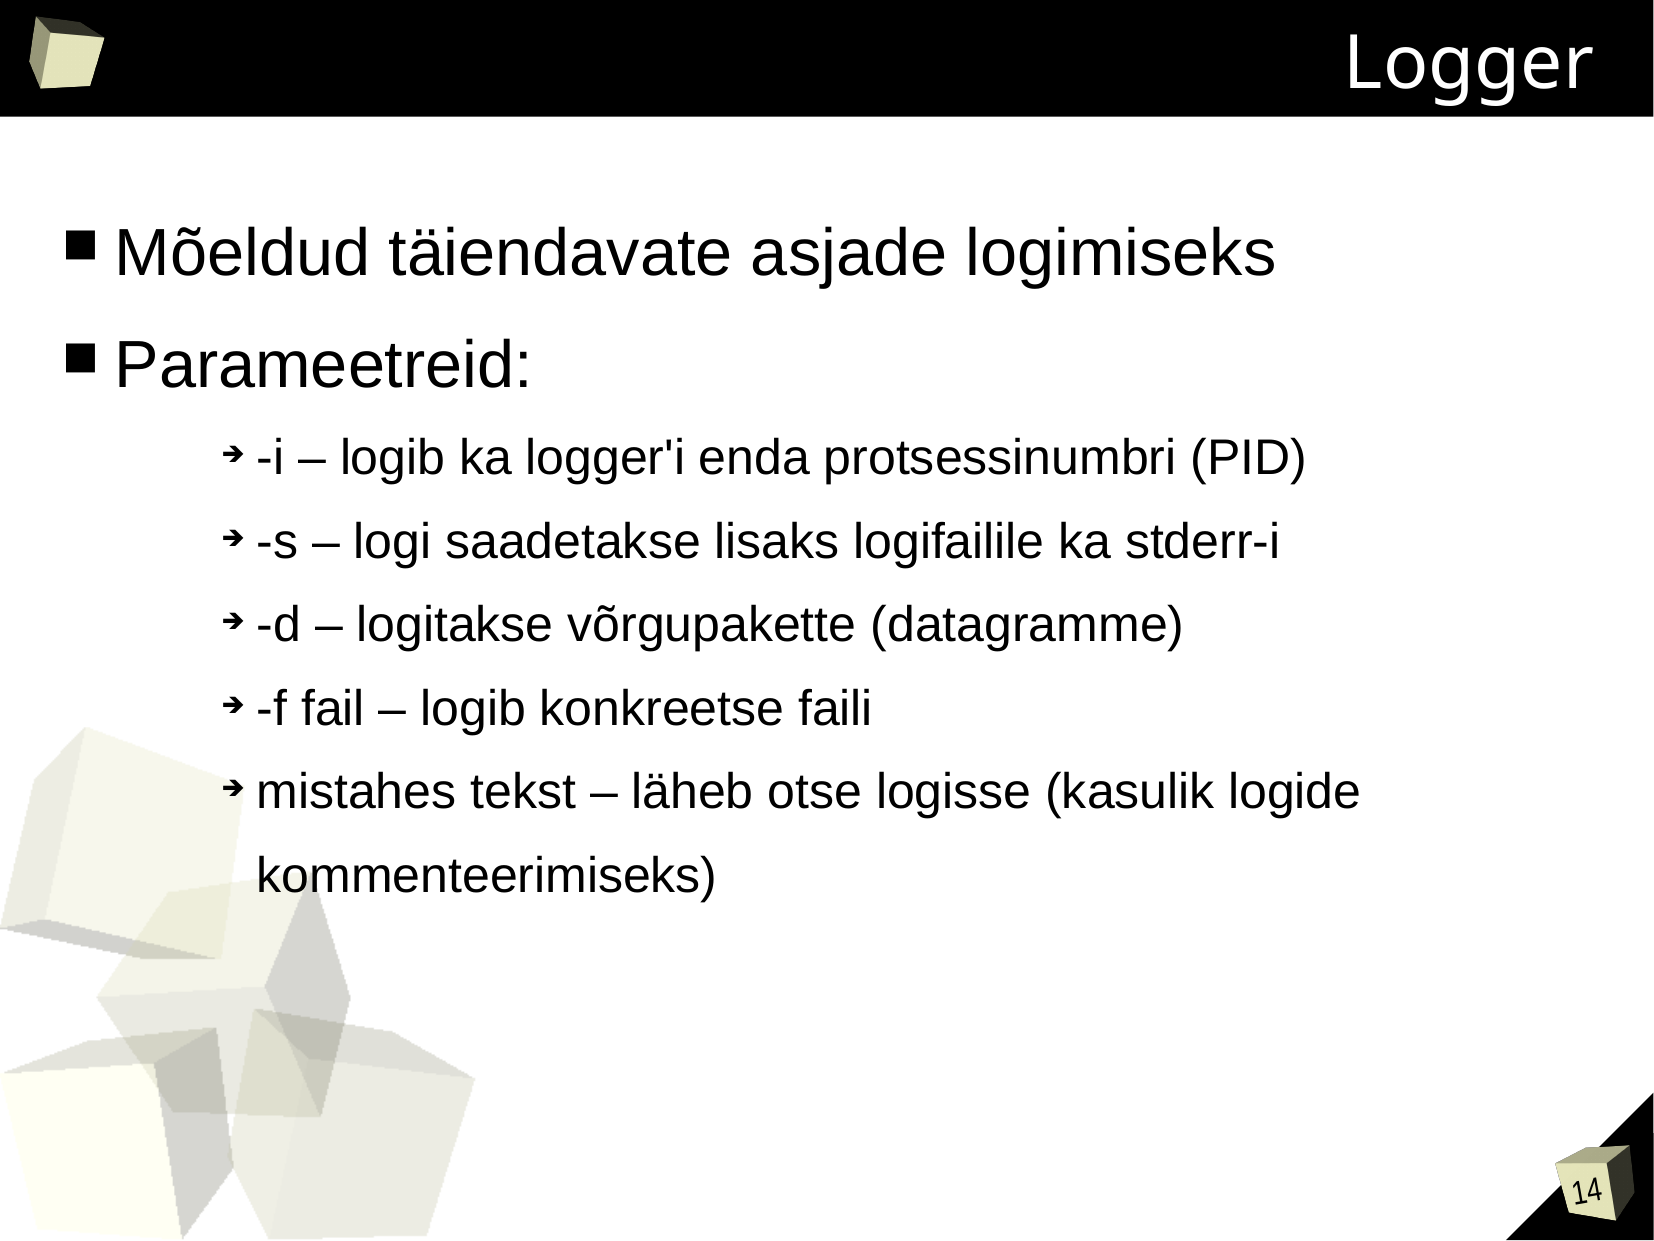

# Logger
Mõeldud täiendavate asjade logimiseks
Parameetreid:
-i – logib ka logger'i enda protsessinumbri (PID)
-s – logi saadetakse lisaks logifailile ka stderr-i
-d – logitakse võrgupakette (datagramme)
-f fail – logib konkreetse faili
mistahes tekst – läheb otse logisse (kasulik logide kommenteerimiseks)